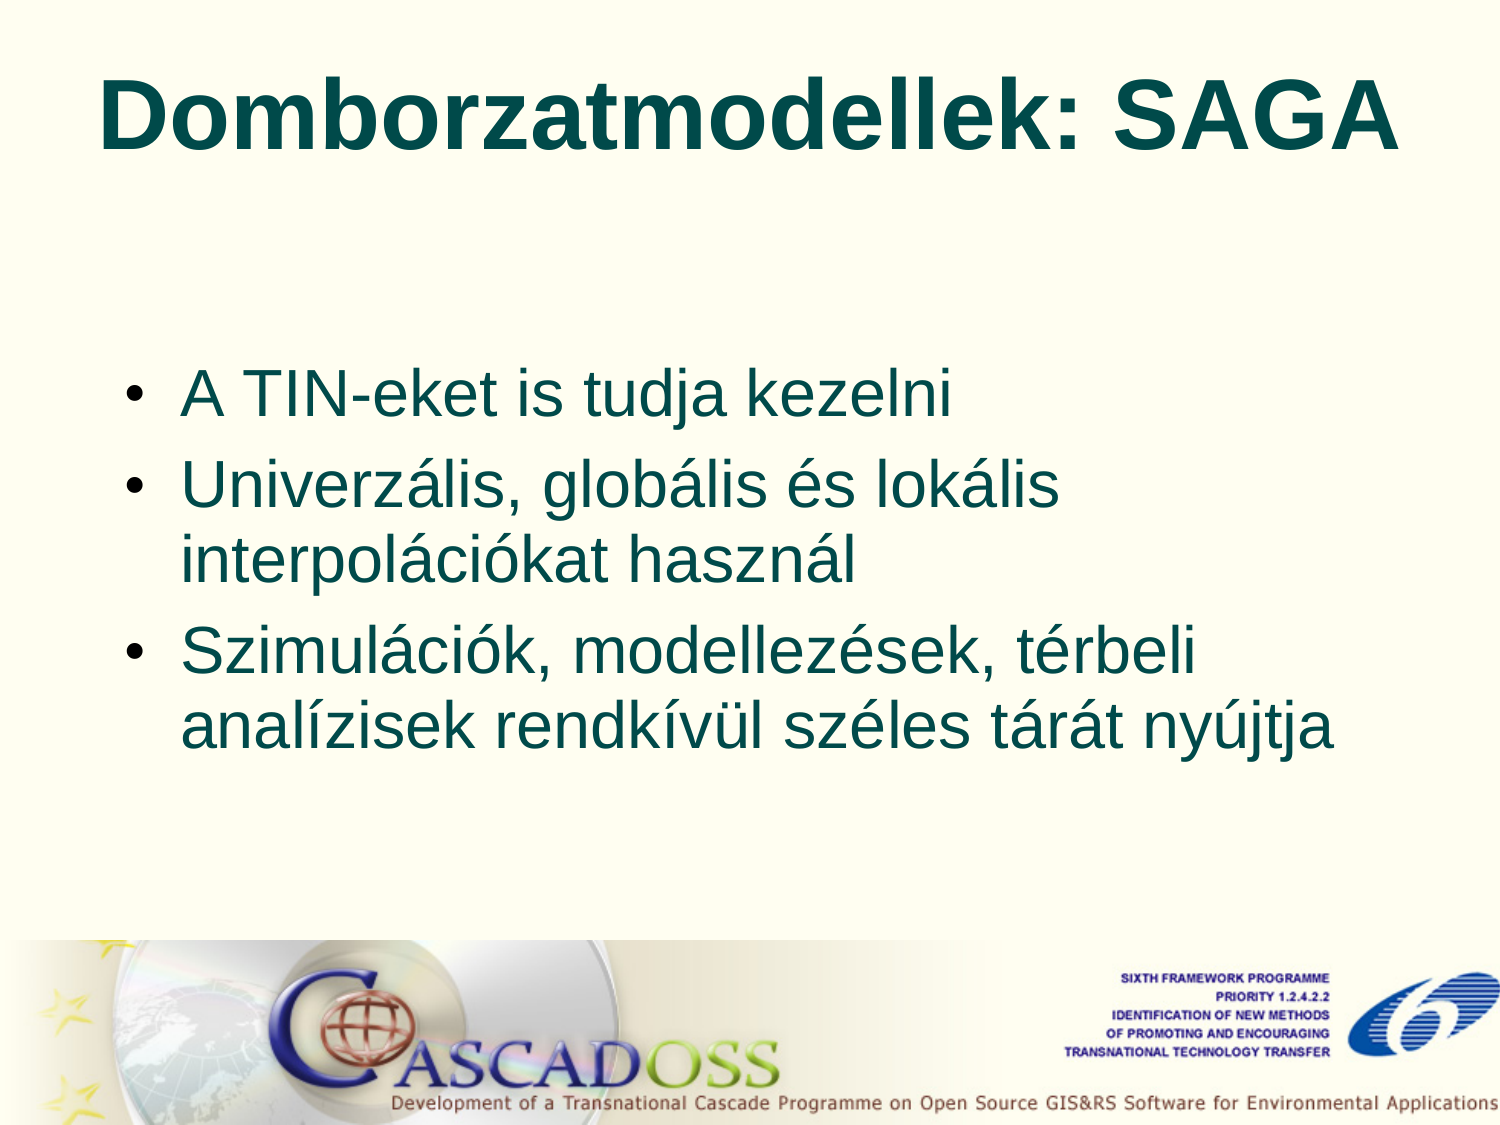

# Domborzatmodellek: SAGA
A TIN-eket is tudja kezelni
Univerzális, globális és lokális interpolációkat használ
Szimulációk, modellezések, térbeli analízisek rendkívül széles tárát nyújtja